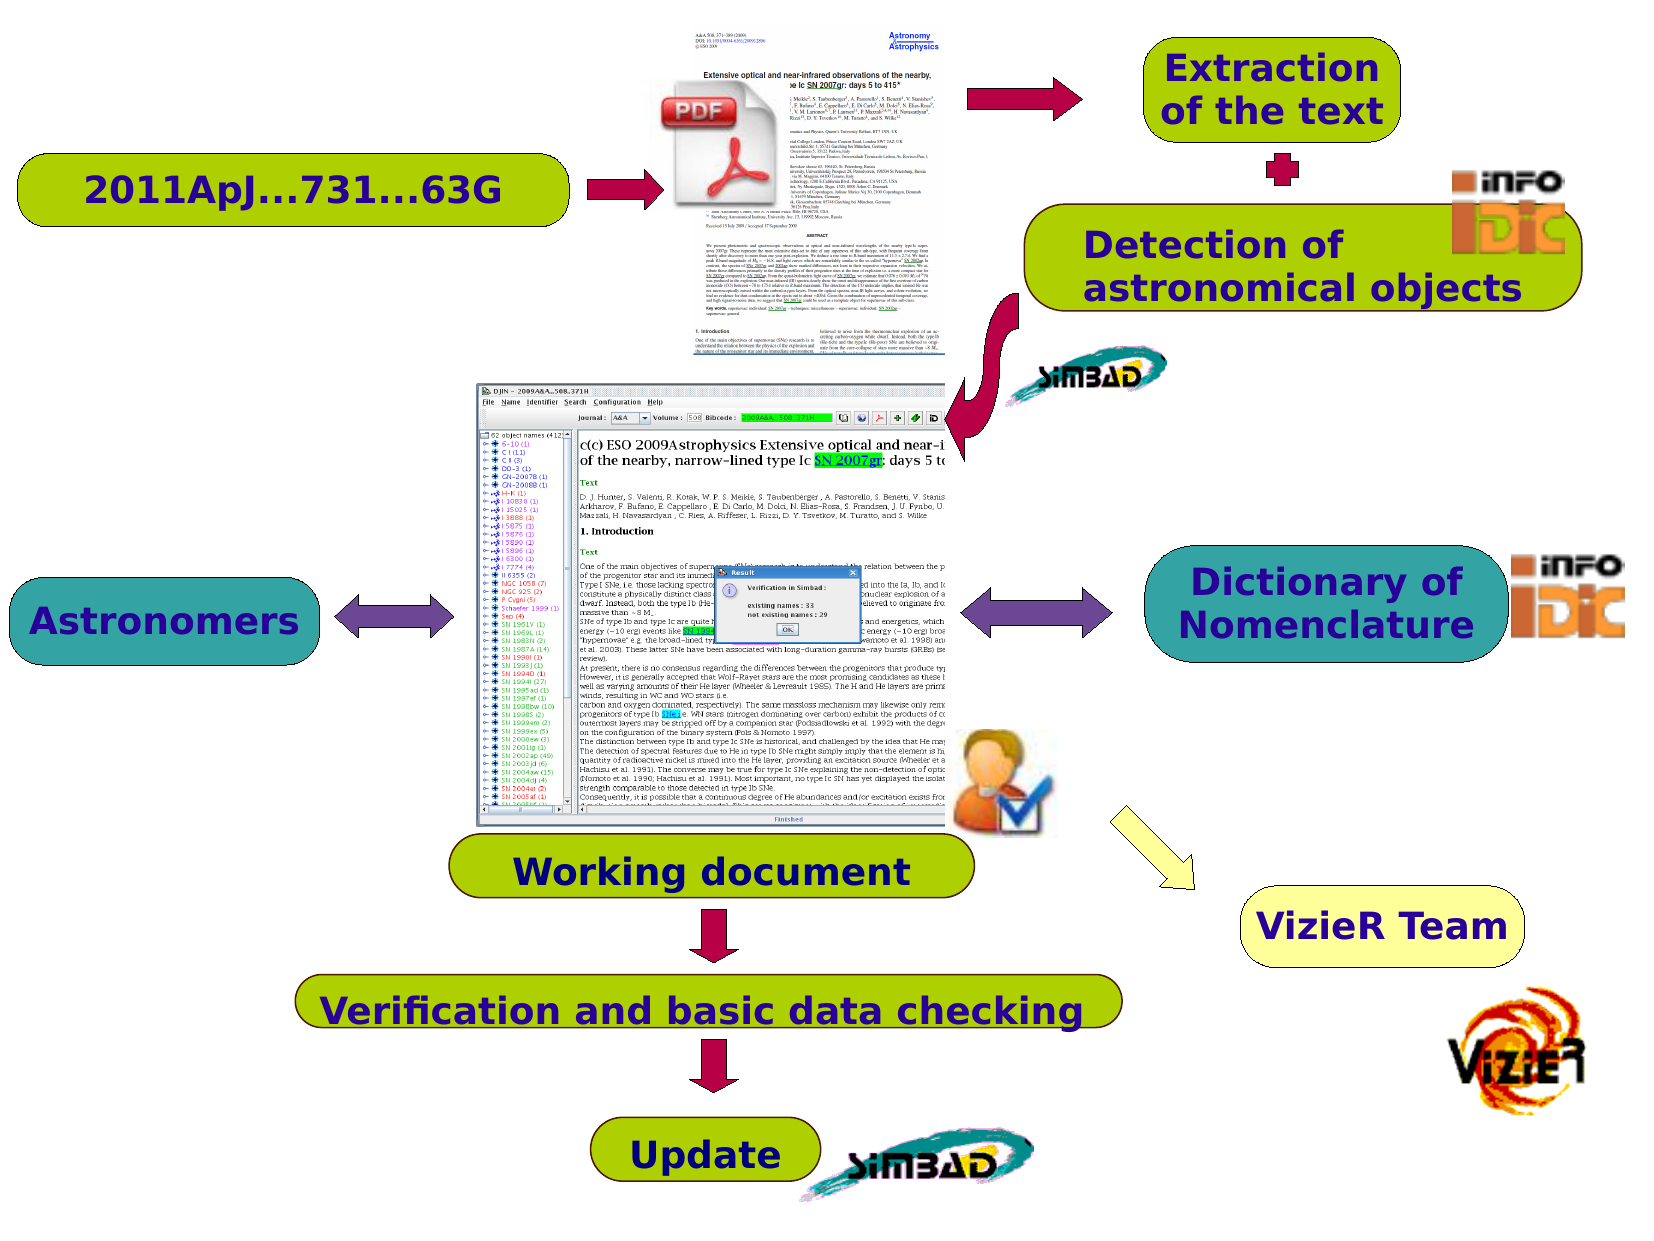

Extraction
of the text
2011ApJ...731...63G
Detection of
astronomical objects
Dictionary of
Nomenclature
Astronomers
Working document
VizieR Team
Verification and basic data checking
Update